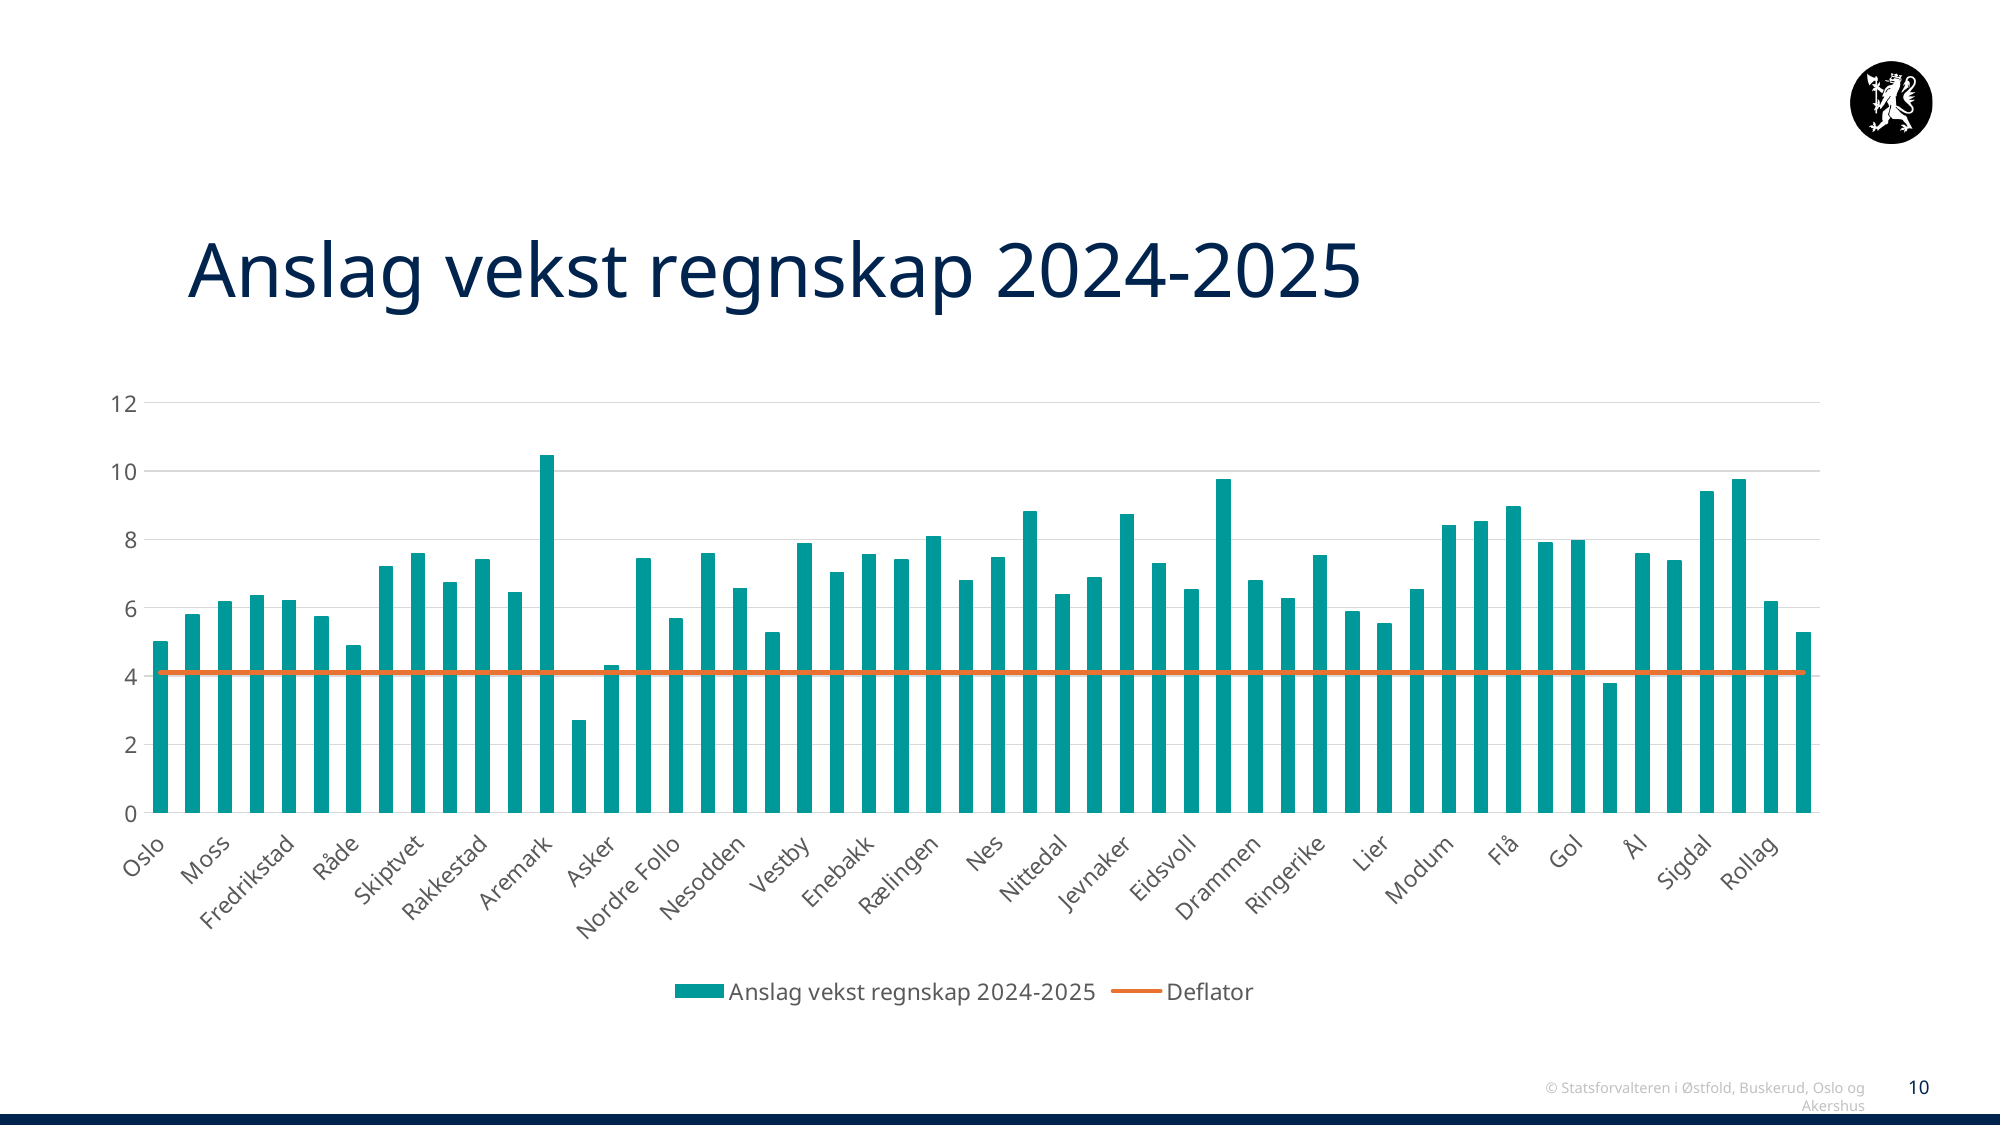

# Anslag vekst regnskap 2024-2025
### Chart
| Category | Anslag vekst regnskap 2024-2025 | Deflator |
|---|---|---|
| Oslo | 5.0 | 4.1 |
| Halden | 5.7906848899 | 4.1 |
| Moss | 6.1693220319 | 4.1 |
| Sarpsborg | 6.3427220133 | 4.1 |
| Fredrikstad | 6.2153893309 | 4.1 |
| Hvaler | 5.7272469811 | 4.1 |
| Råde | 4.878672995 | 4.1 |
| Våler (Viken) | 7.1923769784 | 4.1 |
| Skiptvet | 7.5663753005 | 4.1 |
| Indre Østfold | 6.7215315228 | 4.1 |
| Rakkestad | 7.3945011878 | 4.1 |
| Marker | 6.4451052908 | 4.1 |
| Aremark | 10.453612966 | 4.1 |
| Bærum | 2.6877377026 | 4.1 |
| Asker | 4.3036904706 | 4.1 |
| Lillestrøm | 7.4214944702 | 4.1 |
| Nordre Follo | 5.672074796 | 4.1 |
| Ullensaker | 7.5721676797 | 4.1 |
| Nesodden | 6.5645545421 | 4.1 |
| Frogn | 5.2512891144 | 4.1 |
| Vestby | 7.8731963512 | 4.1 |
| Ås | 7.0306020285 | 4.1 |
| Enebakk | 7.5570417881 | 4.1 |
| Lørenskog | 7.3937266055 | 4.1 |
| Rælingen | 8.0830844512 | 4.1 |
| Aurskog-Høland | 6.7970225719 | 4.1 |
| Nes | 7.4581038007 | 4.1 |
| Gjerdrum | 8.7982379348 | 4.1 |
| Nittedal | 6.3889623285 | 4.1 |
| Lunner | 6.8659652476 | 4.1 |
| Jevnaker | 8.7040425926 | 4.1 |
| Nannestad | 7.2966234259 | 4.1 |
| Eidsvoll | 6.5102527881 | 4.1 |
| Hurdal | 9.7495872847 | 4.1 |
| Drammen | 6.7751995852 | 4.1 |
| Kongsberg | 6.2540603863 | 4.1 |
| Ringerike | 7.532003546 | 4.1 |
| Hole | 5.8722283059 | 4.1 |
| Lier | 5.5230804925 | 4.1 |
| Øvre Eiker | 6.5292387796 | 4.1 |
| Modum | 8.4021520694 | 4.1 |
| Krødsherad | 8.5058440588 | 4.1 |
| Flå | 8.9515507491 | 4.1 |
| Nesbyen | 7.8864841789 | 4.1 |
| Gol | 7.9689987073 | 4.1 |
| Hemsedal | 3.7807249917 | 4.1 |
| Ål | 7.564069713 | 4.1 |
| Hol | 7.3680528337 | 4.1 |
| Sigdal | 9.3812030729 | 4.1 |
| Flesberg | 9.7321323428 | 4.1 |
| Rollag | 6.1642193074 | 4.1 |
| Nore og Uvdal | 5.2781159784 | 4.1 |